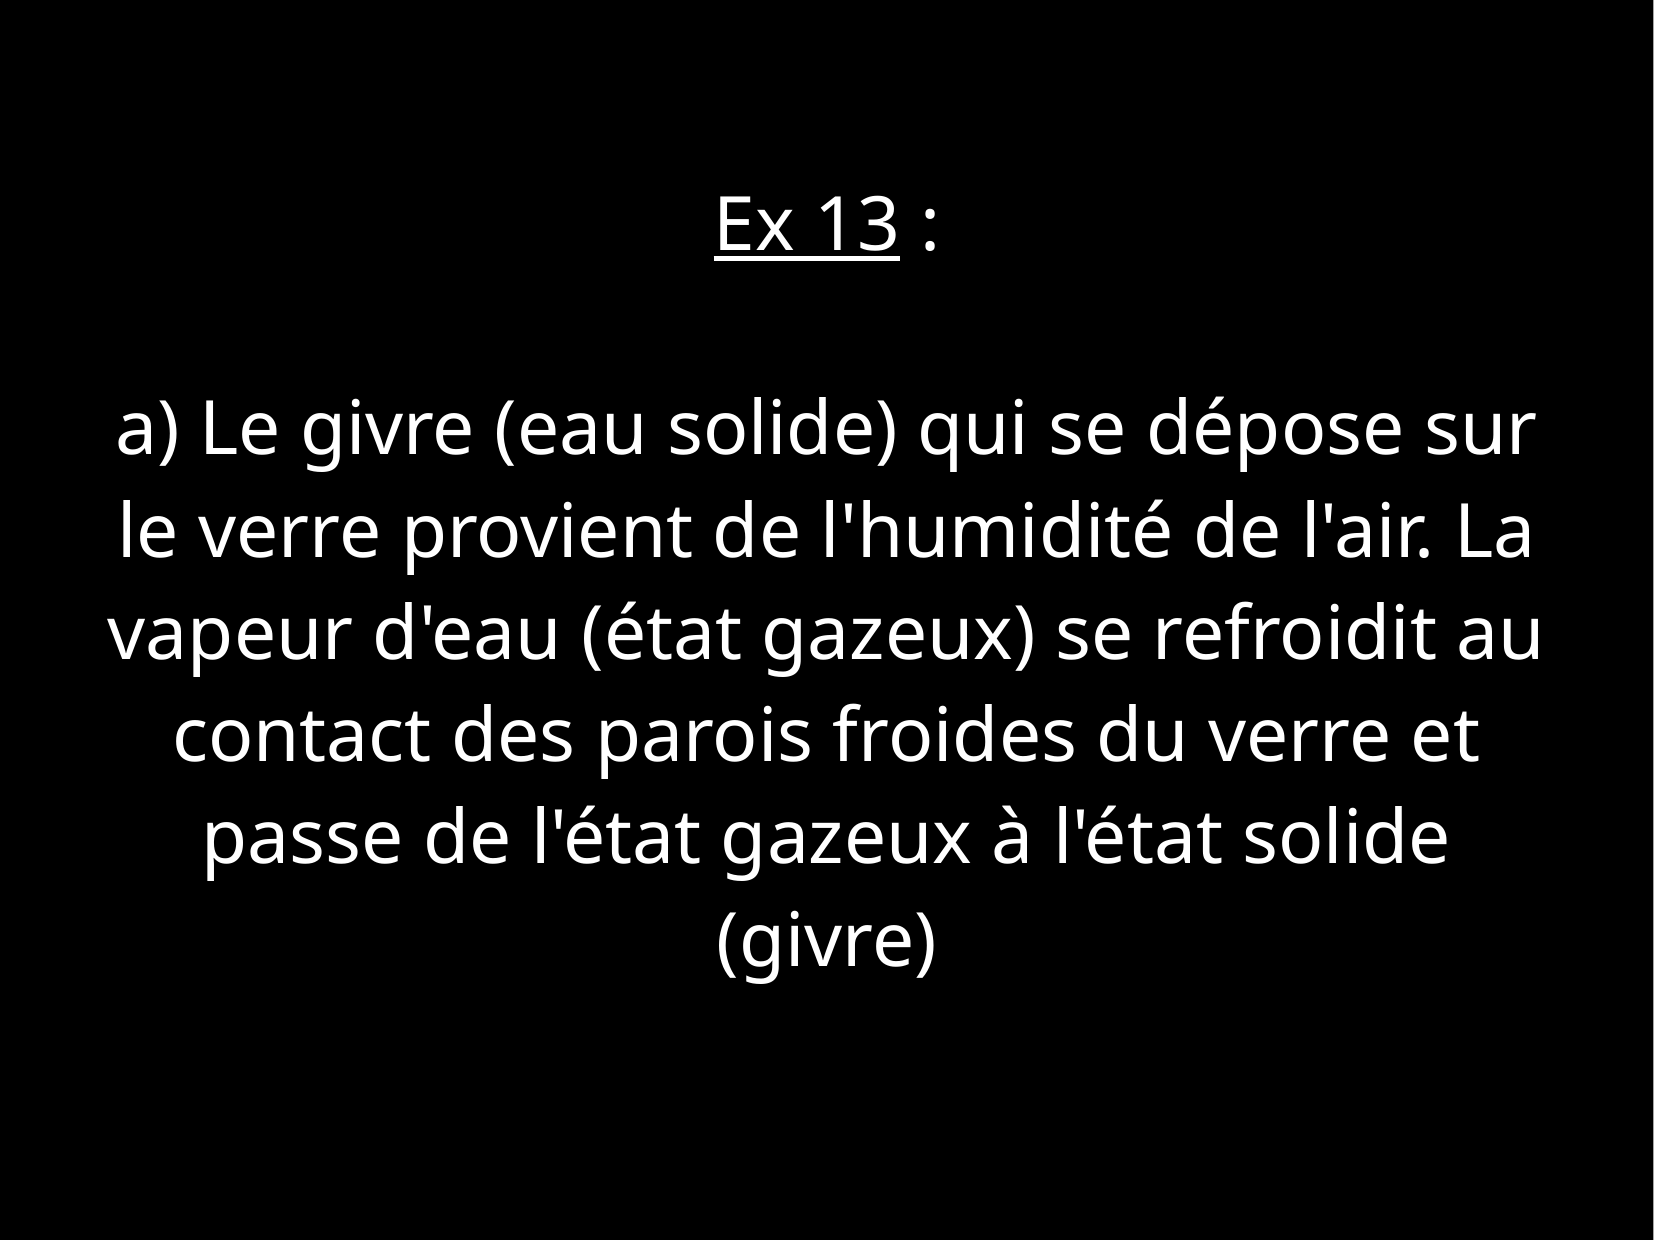

# Ex 13 :
a) Le givre (eau solide) qui se dépose sur le verre provient de l'humidité de l'air. La vapeur d'eau (état gazeux) se refroidit au contact des parois froides du verre et passe de l'état gazeux à l'état solide (givre)